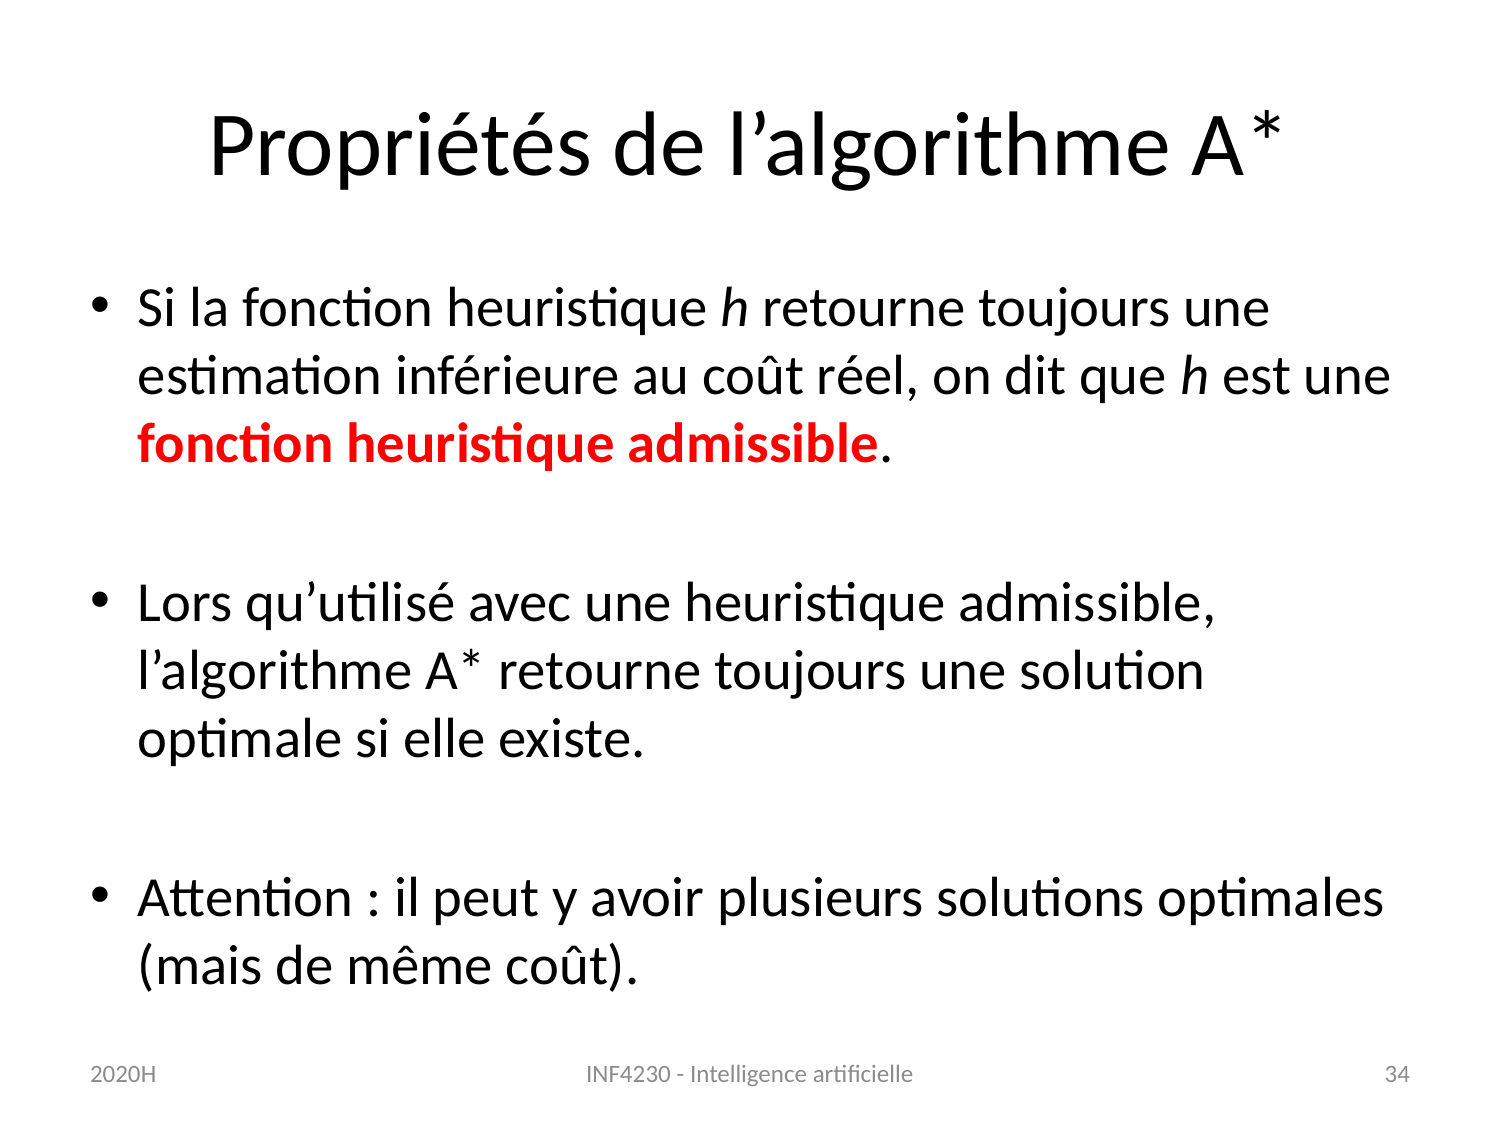

# Propriétés de l’algorithme A*
Si la fonction heuristique h retourne toujours une estimation inférieure au coût réel, on dit que h est une fonction heuristique admissible.
Lors qu’utilisé avec une heuristique admissible, l’algorithme A* retourne toujours une solution optimale si elle existe.
Attention : il peut y avoir plusieurs solutions optimales (mais de même coût).
2020H
INF4230 - Intelligence artificielle